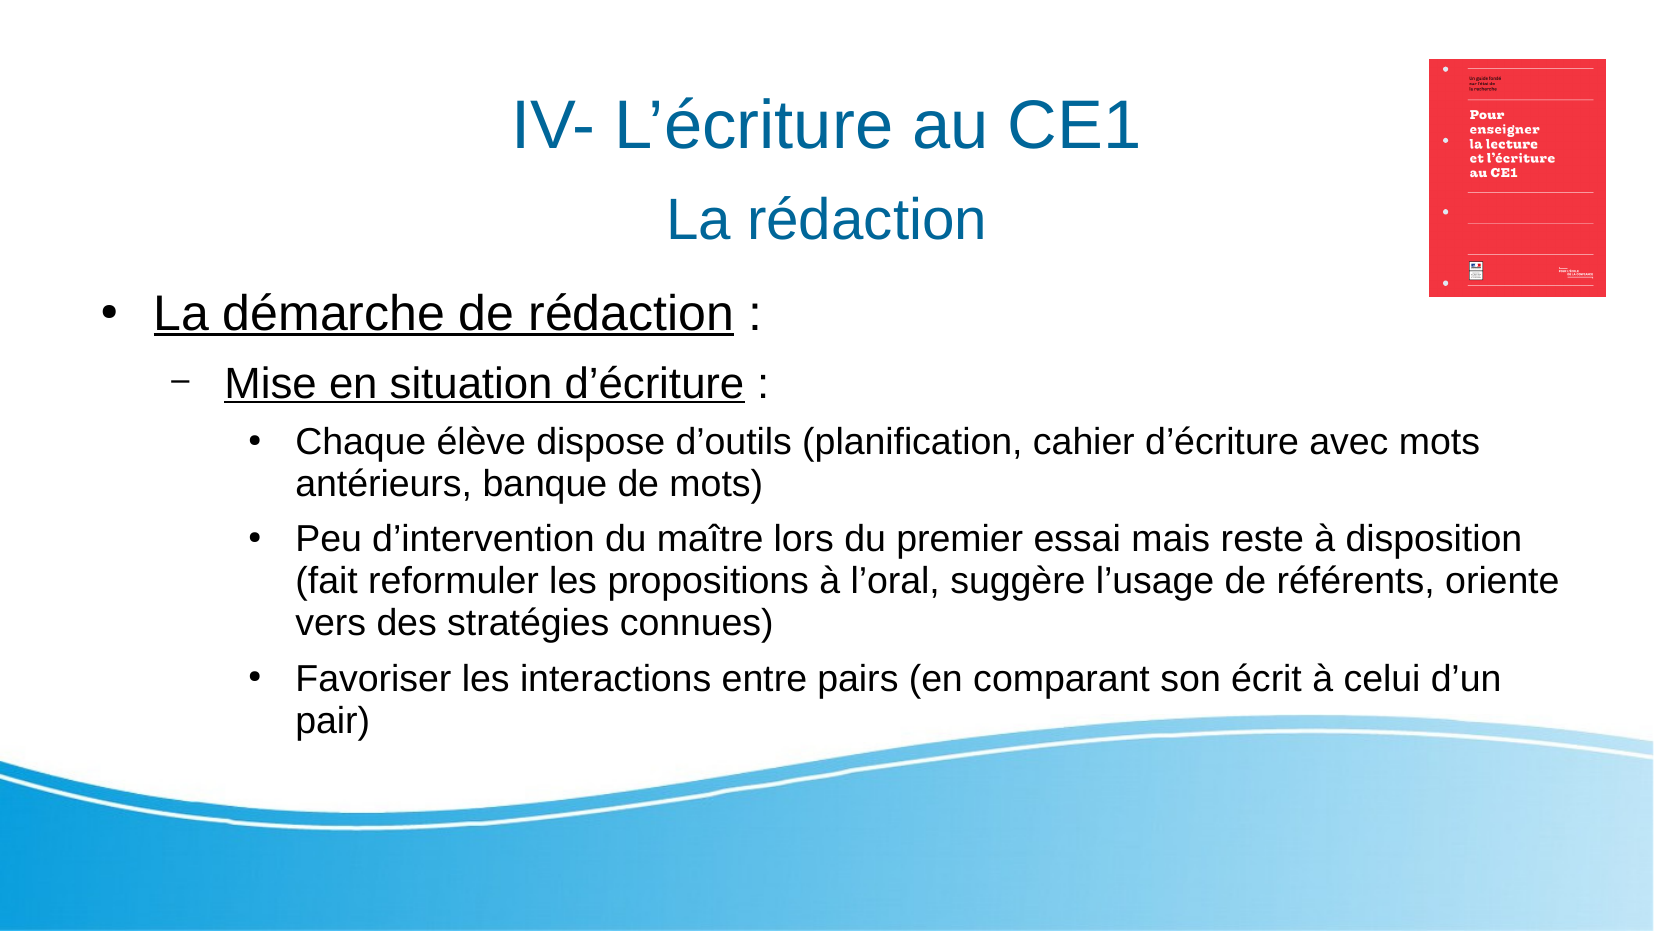

# IV- L’écriture au CE1
La rédaction
La démarche de rédaction :
Mise en situation d’écriture :
Chaque élève dispose d’outils (planification, cahier d’écriture avec mots antérieurs, banque de mots)
Peu d’intervention du maître lors du premier essai mais reste à disposition (fait reformuler les propositions à l’oral, suggère l’usage de référents, oriente vers des stratégies connues)
Favoriser les interactions entre pairs (en comparant son écrit à celui d’un pair)